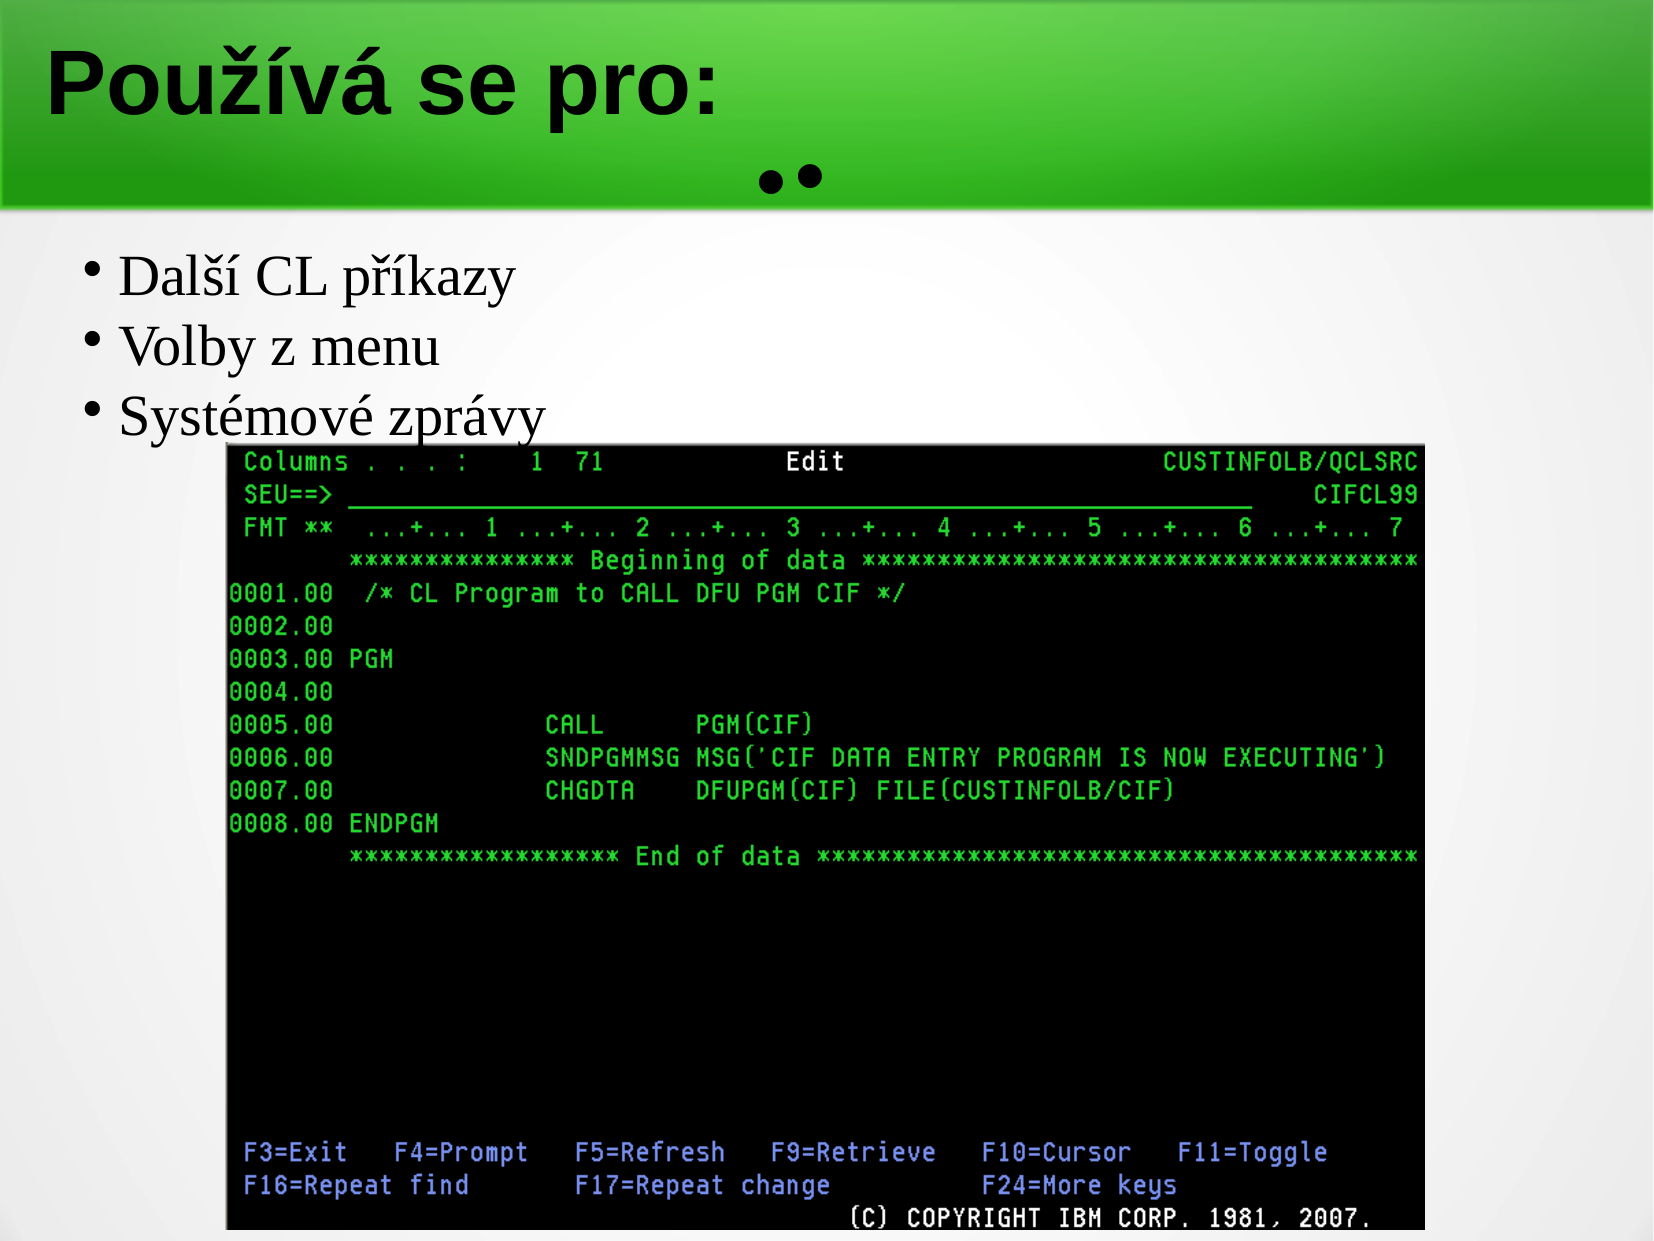

Používá se pro:
Další CL příkazy
Volby z menu
Systémové zprávy